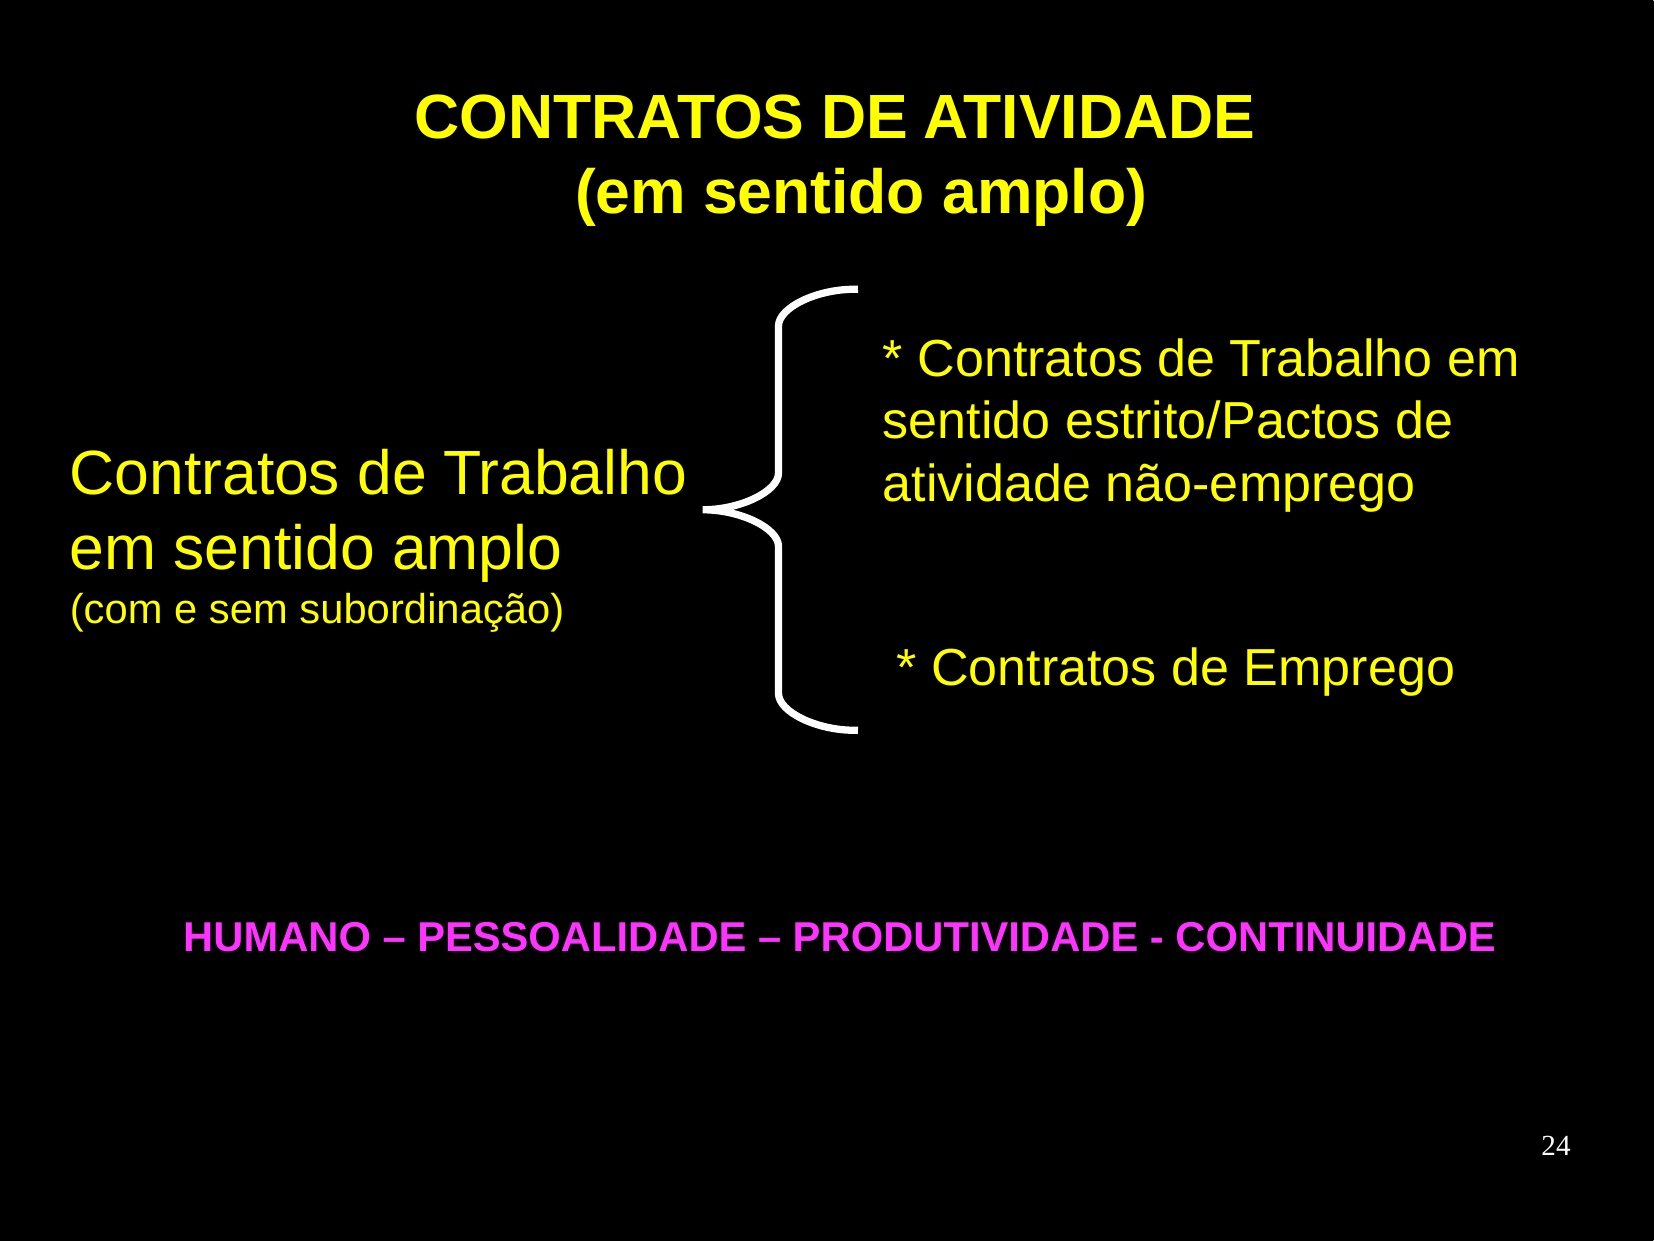

CONTRATOS DE ATIVIDADE (em sentido amplo)
* Contratos de Trabalho em sentido estrito/Pactos de atividade não-emprego
Contratos de Trabalho em sentido amplo (com e sem subordinação)
* Contratos de Emprego
HUMANO – PESSOALIDADE – PRODUTIVIDADE - CONTINUIDADE
24